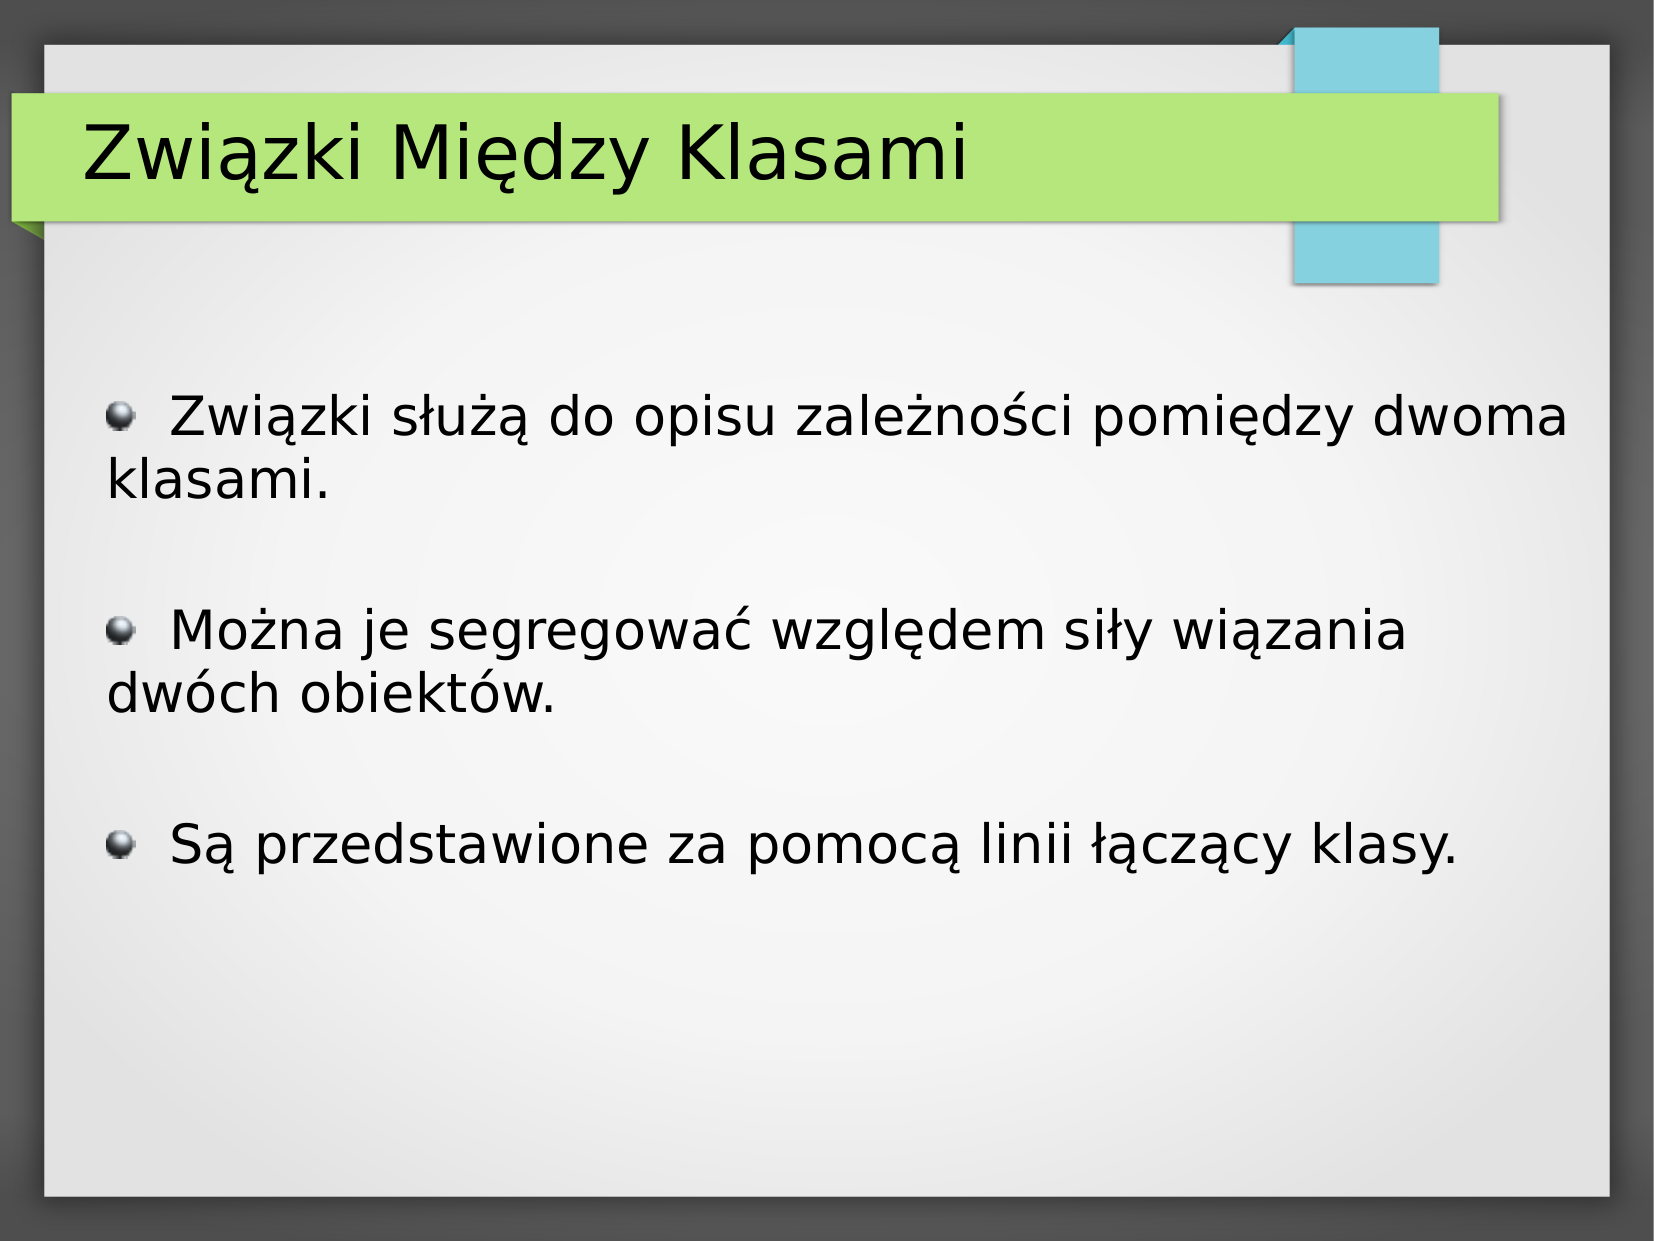

# Związki Między Klasami
 Związki służą do opisu zależności pomiędzy dwoma klasami.
 Można je segregować względem siły wiązania dwóch obiektów.
 Są przedstawione za pomocą linii łączący klasy.